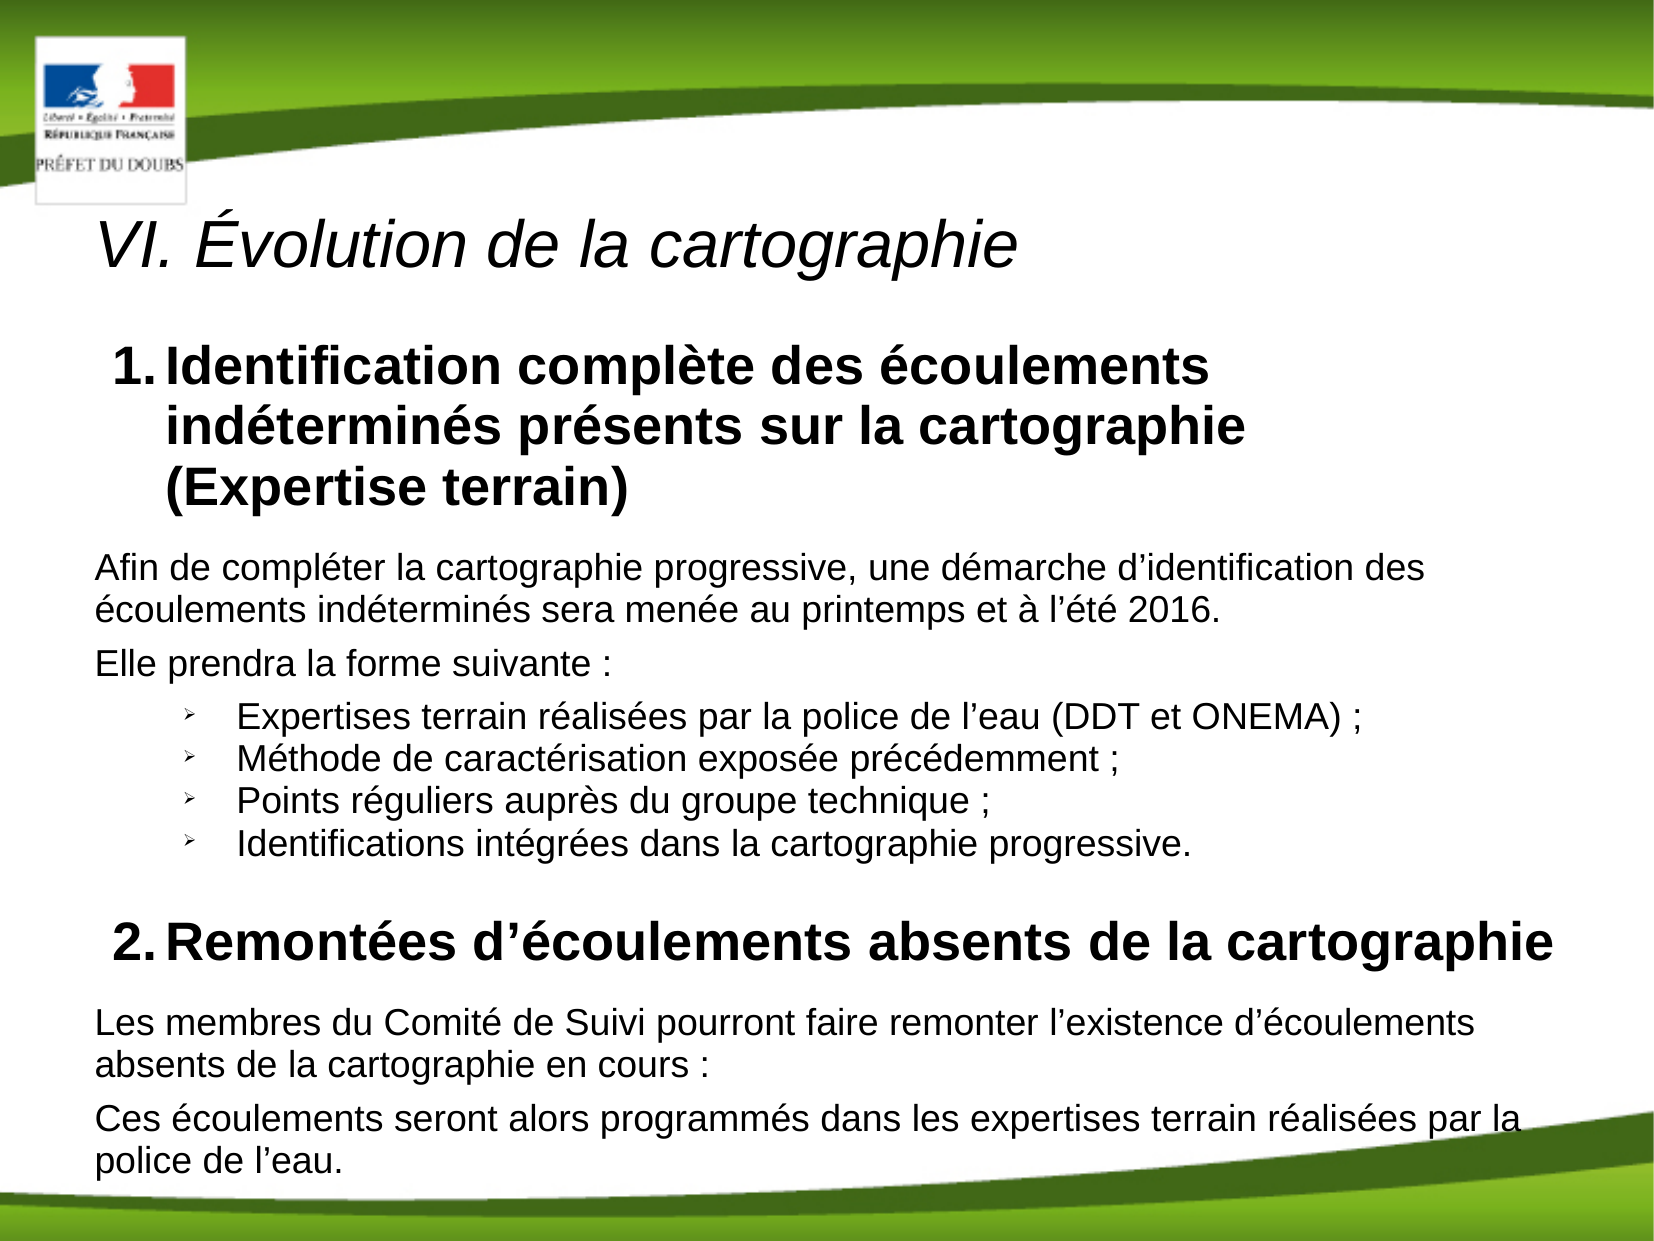

#
 Évolution de la cartographie
Identification complète des écoulements indéterminés présents sur la cartographie
(Expertise terrain)
Afin de compléter la cartographie progressive, une démarche d’identification des écoulements indéterminés sera menée au printemps et à l’été 2016.
Elle prendra la forme suivante :
Expertises terrain réalisées par la police de l’eau (DDT et ONEMA) ;
Méthode de caractérisation exposée précédemment ;
Points réguliers auprès du groupe technique ;
Identifications intégrées dans la cartographie progressive.
Remontées d’écoulements absents de la cartographie
Les membres du Comité de Suivi pourront faire remonter l’existence d’écoulements absents de la cartographie en cours :
Ces écoulements seront alors programmés dans les expertises terrain réalisées par la police de l’eau.